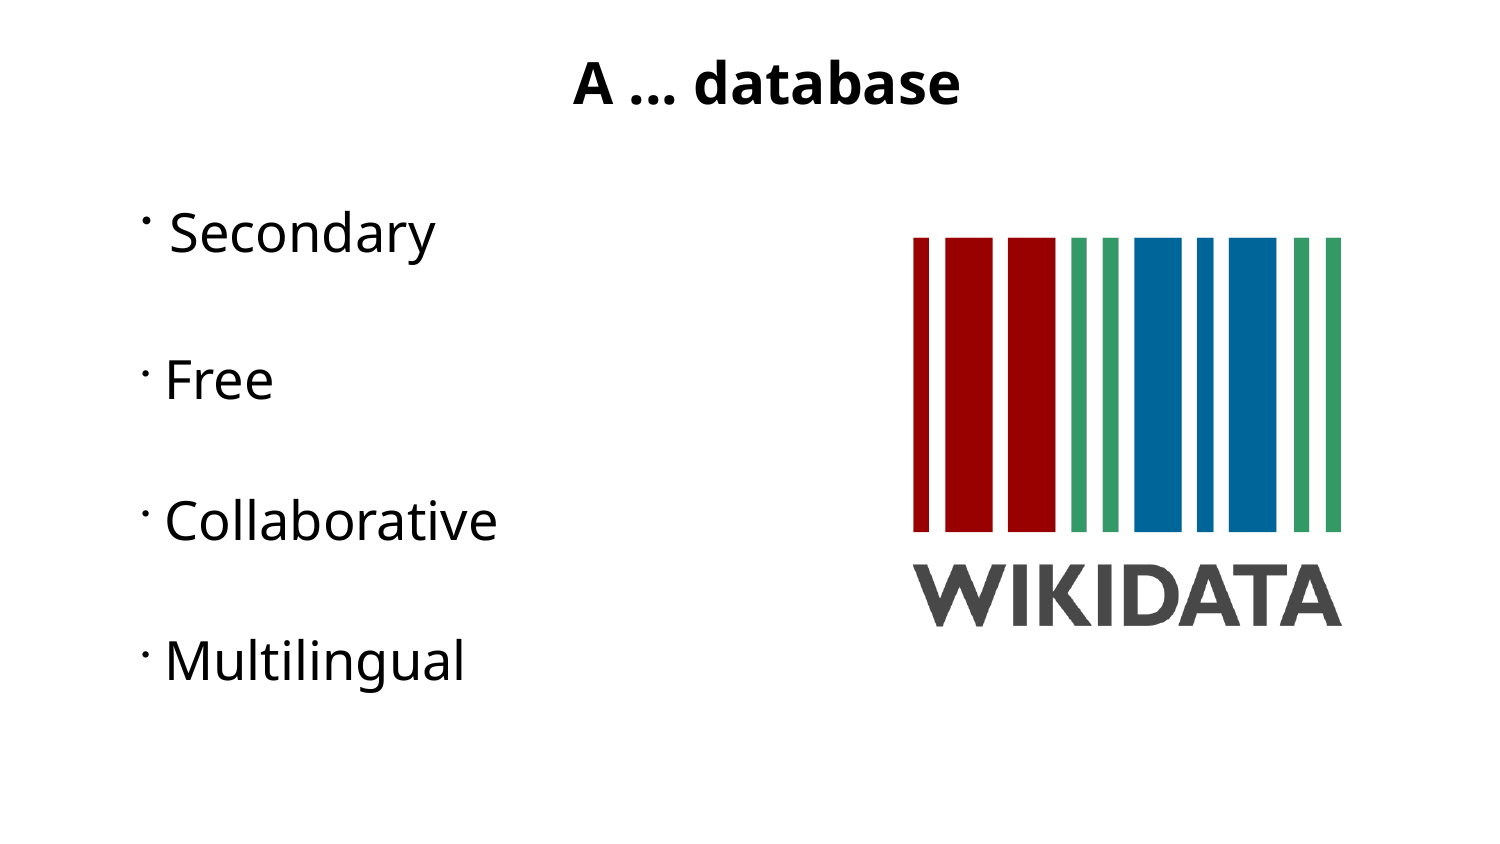

A ... database
# Secondary
 Free
 Collaborative
 Multilingual